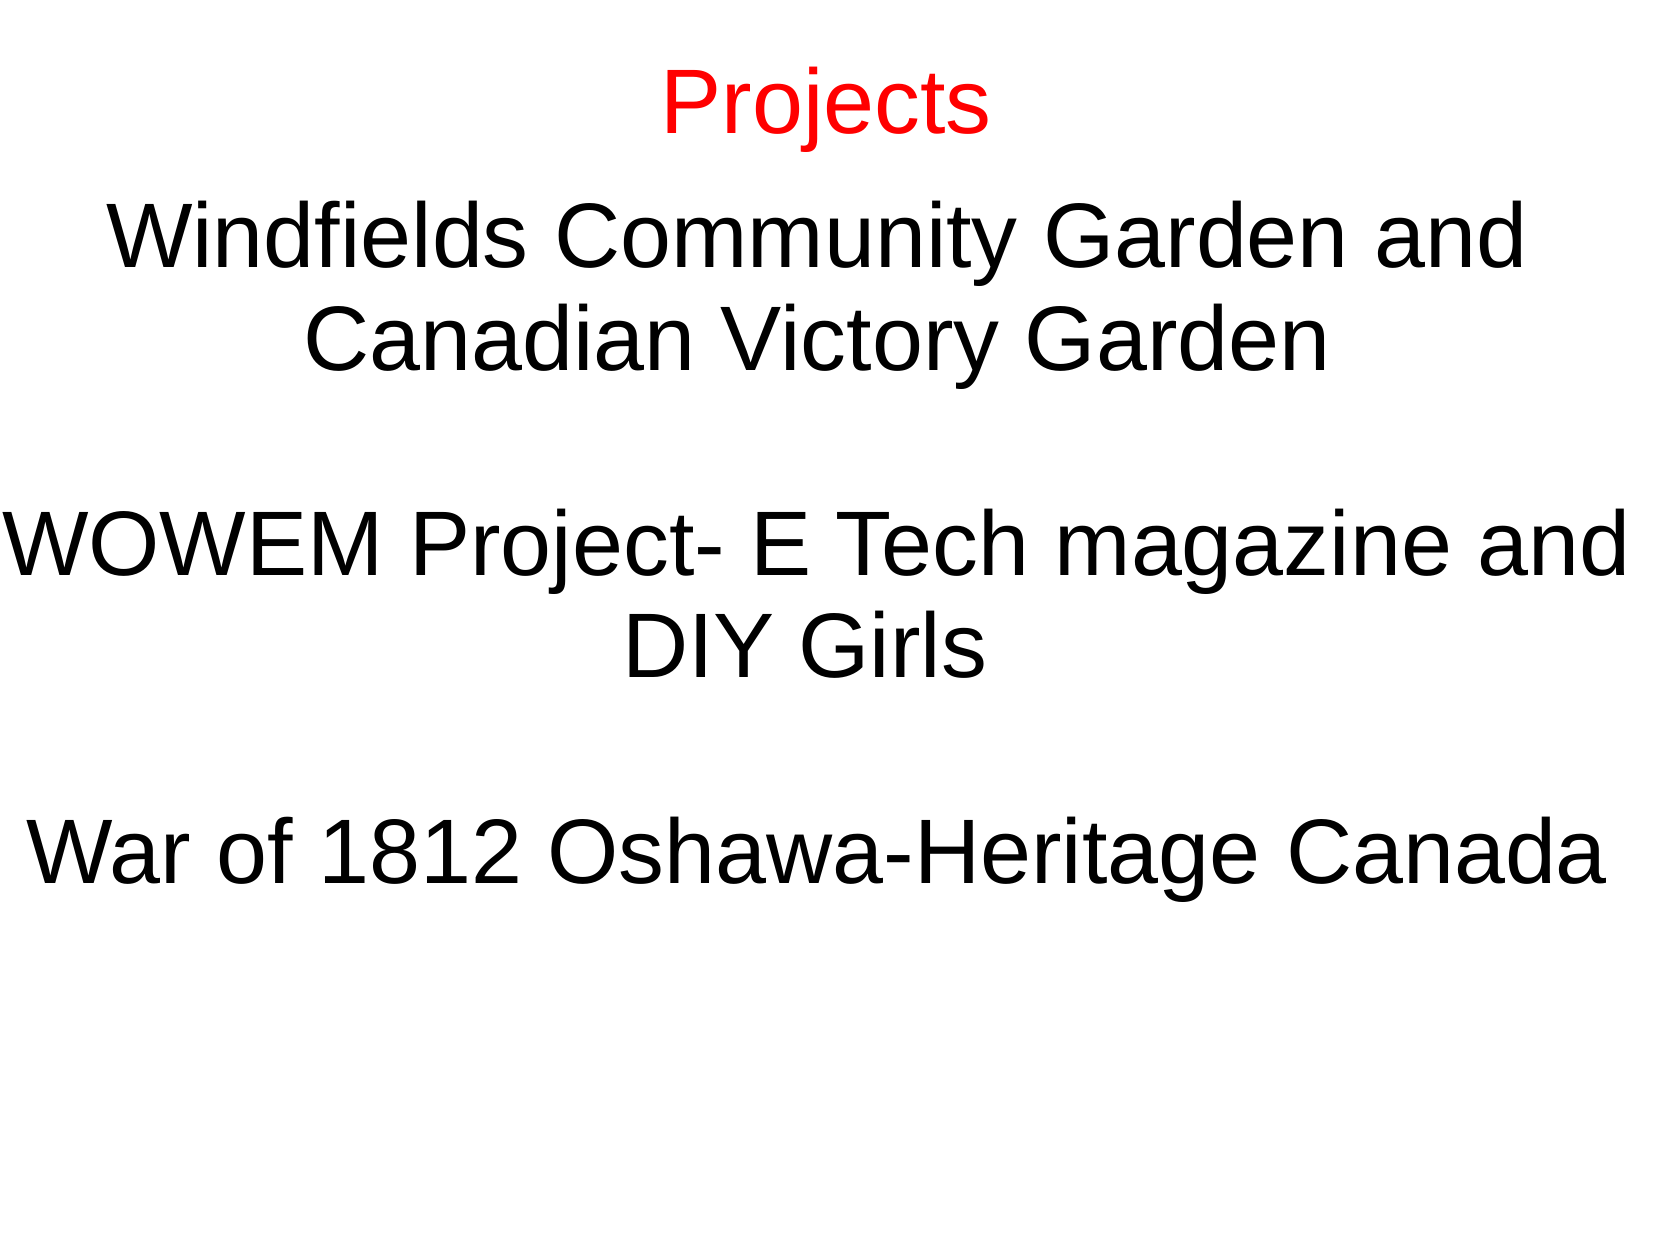

# Projects
Windfields Community Garden and Canadian Victory Garden
WOWEM Project- E Tech magazine and DIY Girls
War of 1812 Oshawa-Heritage Canada